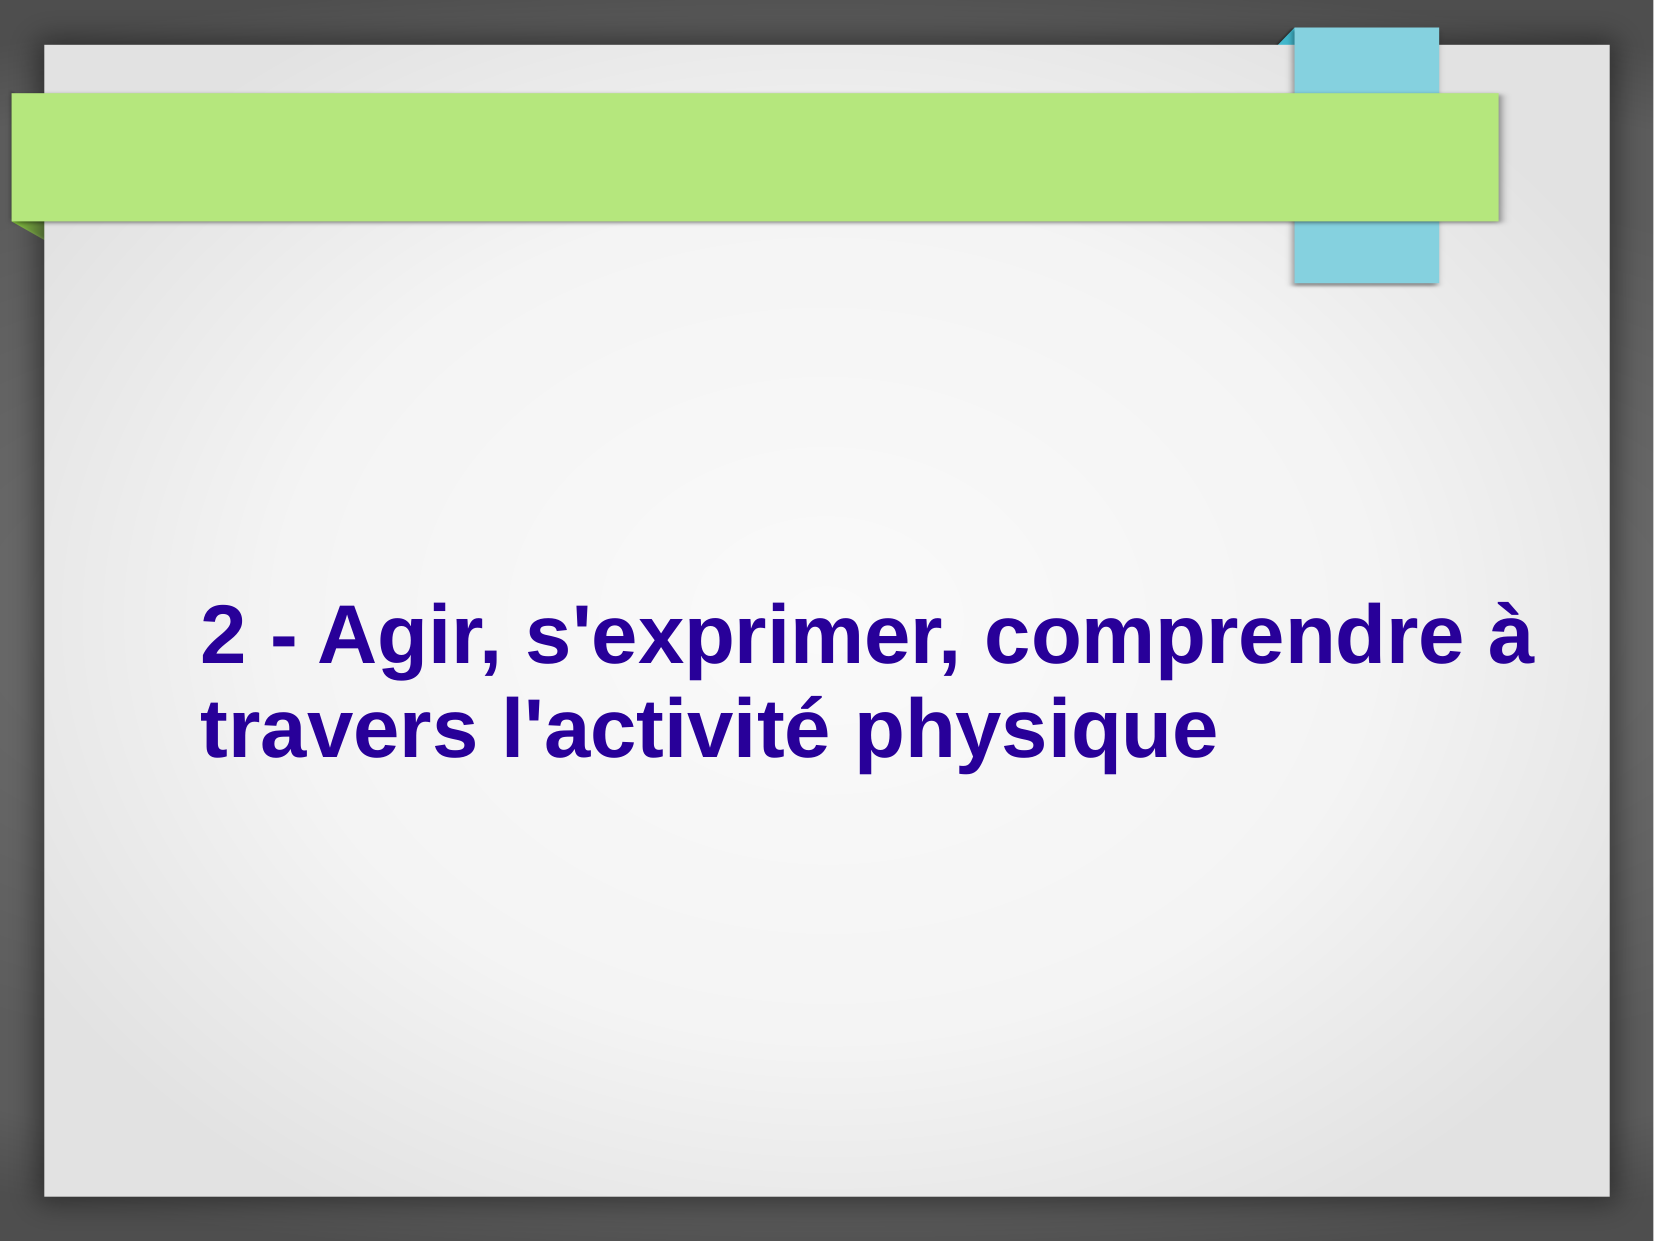

# 2 - Agir, s'exprimer, comprendre à travers l'activité physique